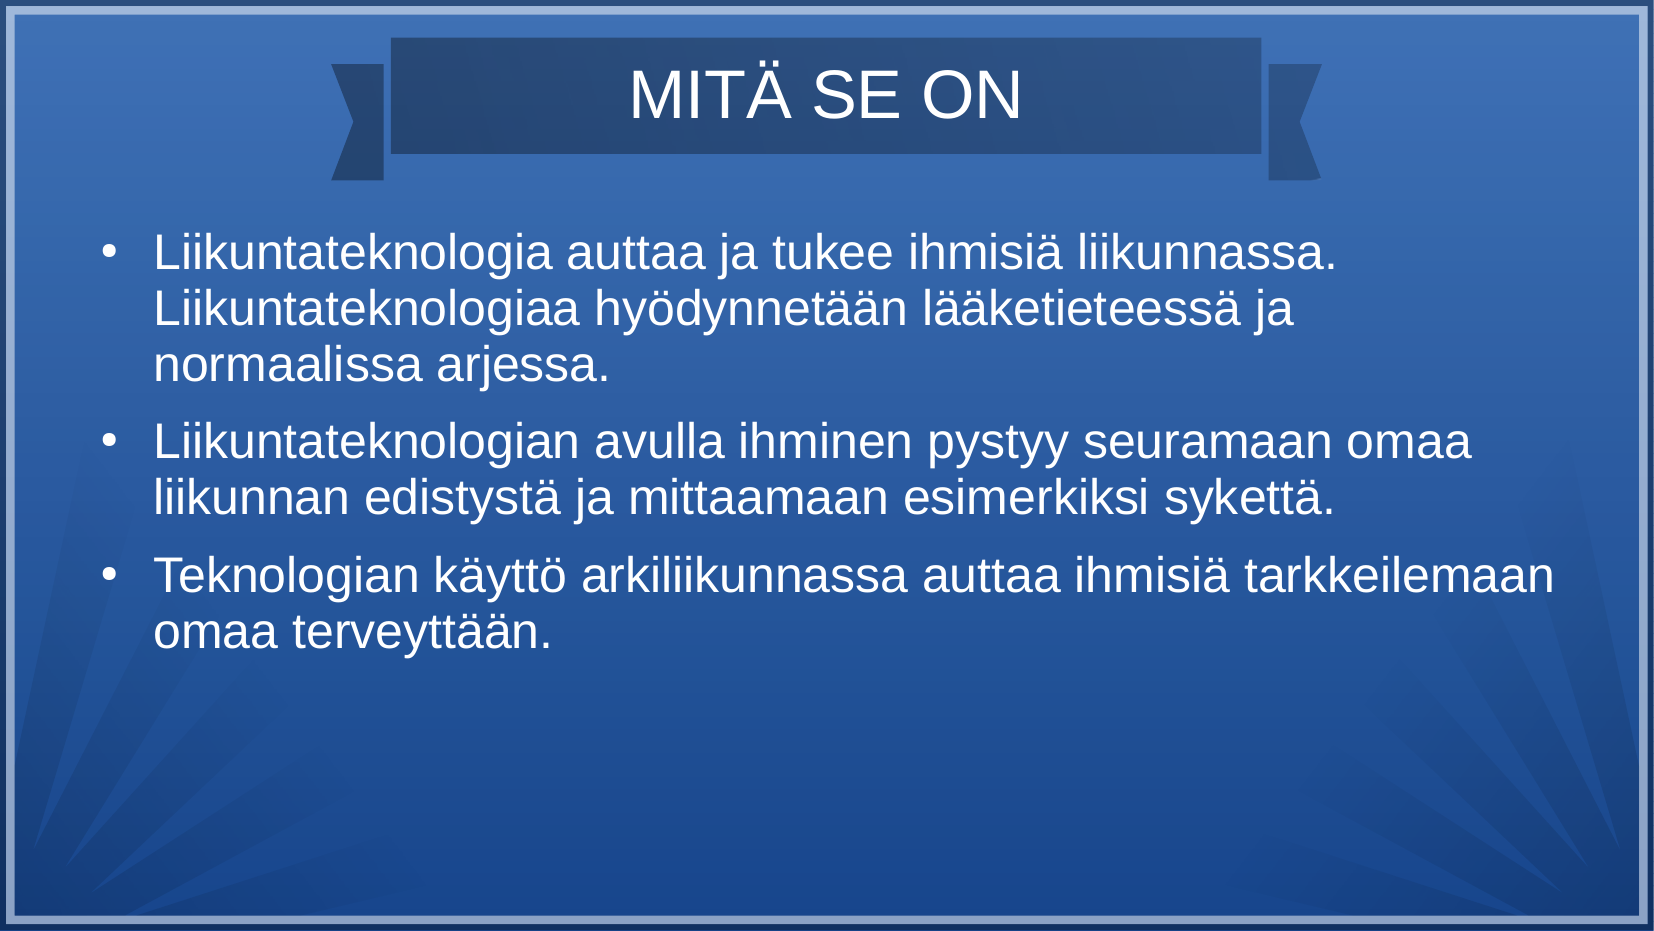

# MITÄ SE ON
Liikuntateknologia auttaa ja tukee ihmisiä liikunnassa. Liikuntateknologiaa hyödynnetään lääketieteessä ja normaalissa arjessa.
Liikuntateknologian avulla ihminen pystyy seuramaan omaa liikunnan edistystä ja mittaamaan esimerkiksi sykettä.
Teknologian käyttö arkiliikunnassa auttaa ihmisiä tarkkeilemaan omaa terveyttään.